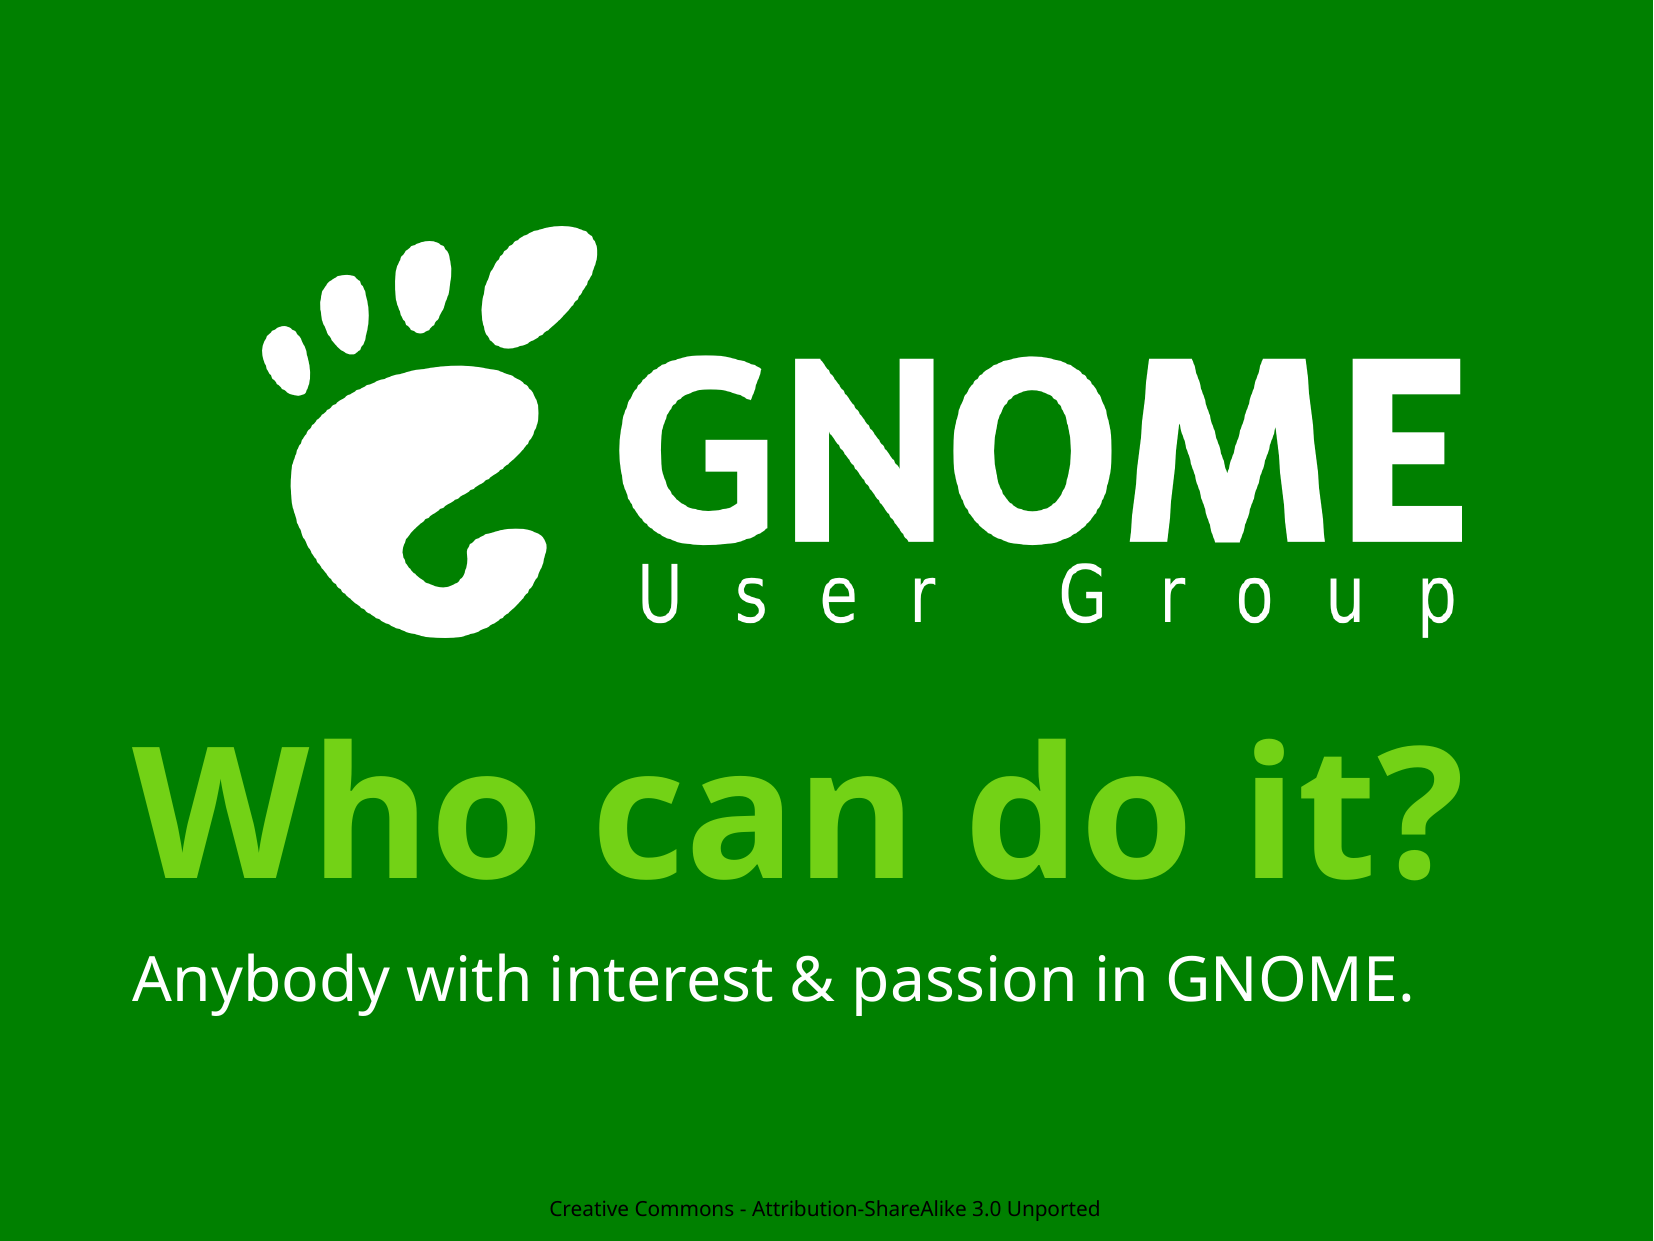

Who can do it?
Anybody with interest & passion in GNOME.